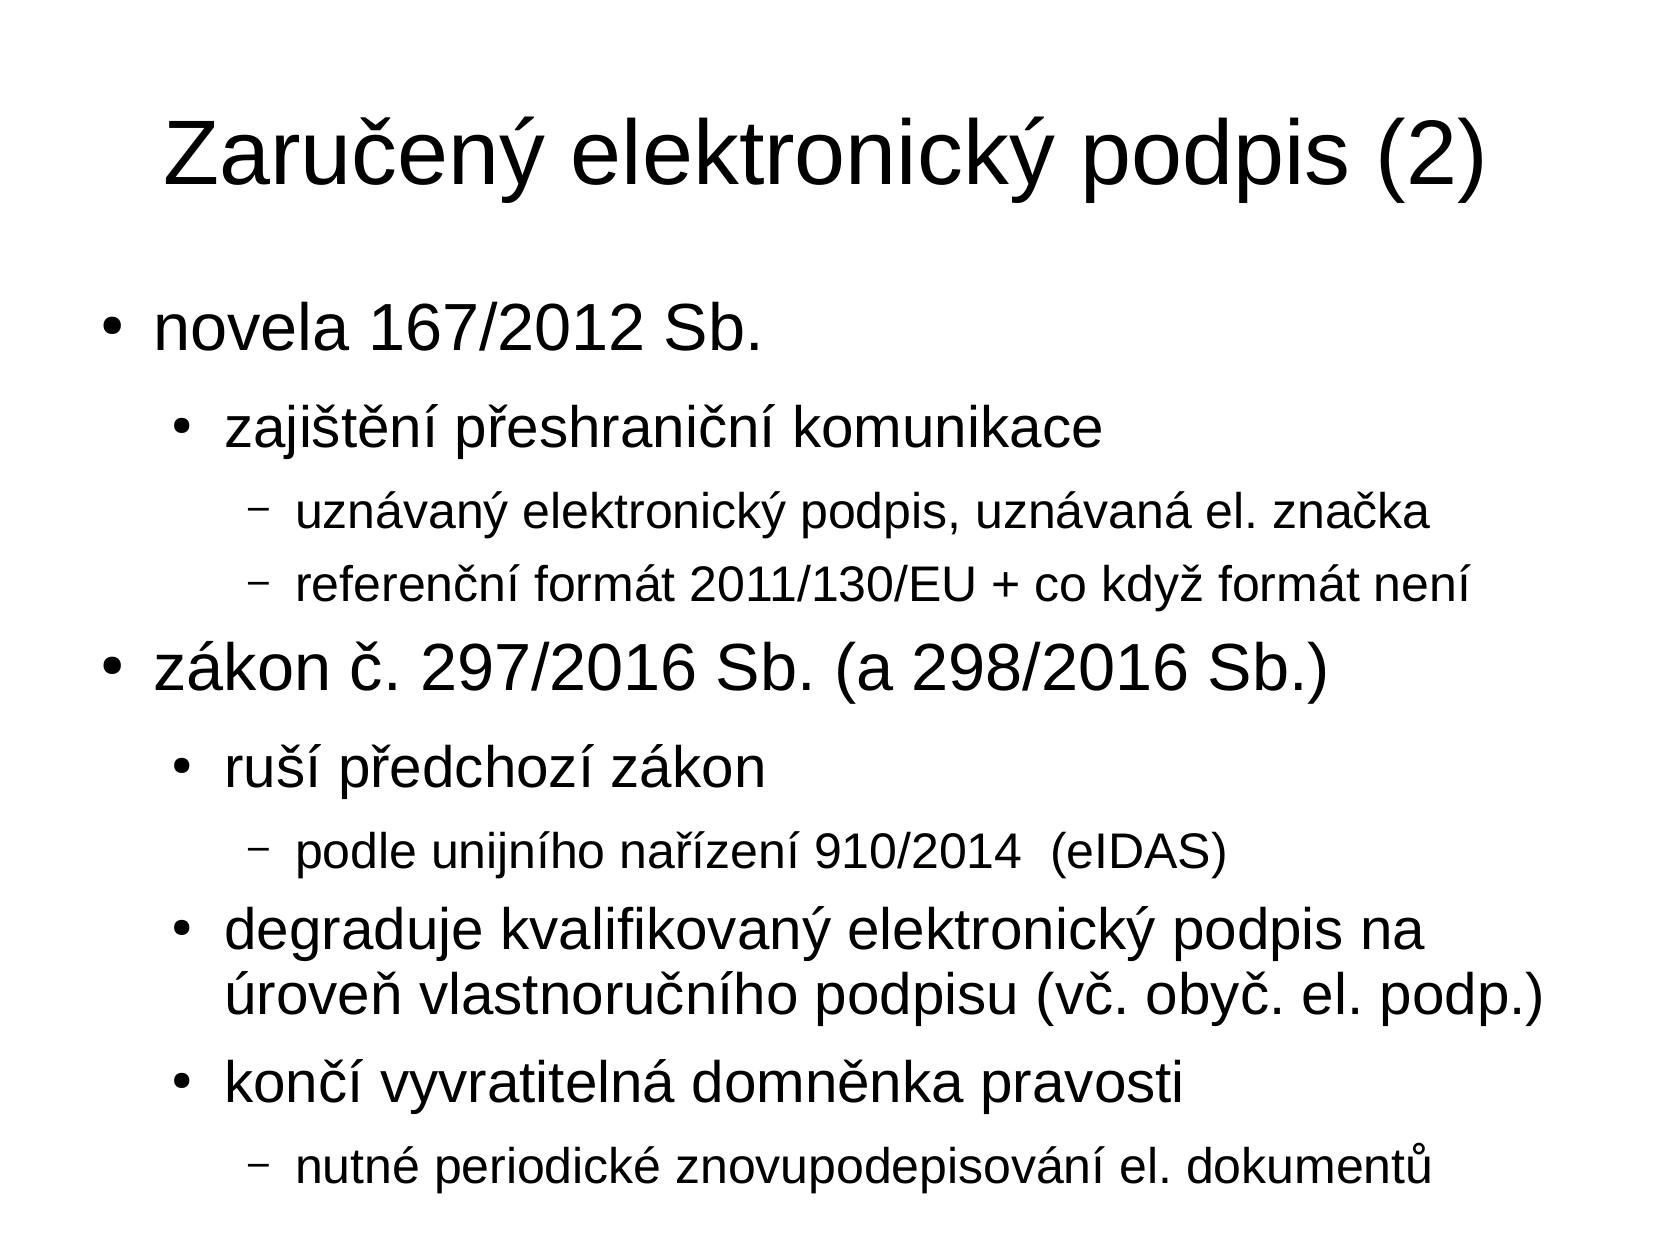

# Zaručený elektronický podpis (2)
novela 167/2012 Sb.
zajištění přeshraniční komunikace
uznávaný elektronický podpis, uznávaná el. značka
referenční formát 2011/130/EU + co když formát není
zákon č. 297/2016 Sb. (a 298/2016 Sb.)
ruší předchozí zákon
podle unijního nařízení 910/2014 (eIDAS)
degraduje kvalifikovaný elektronický podpis na úroveň vlastnoručního podpisu (vč. obyč. el. podp.)
končí vyvratitelná domněnka pravosti
nutné periodické znovupodepisování el. dokumentů